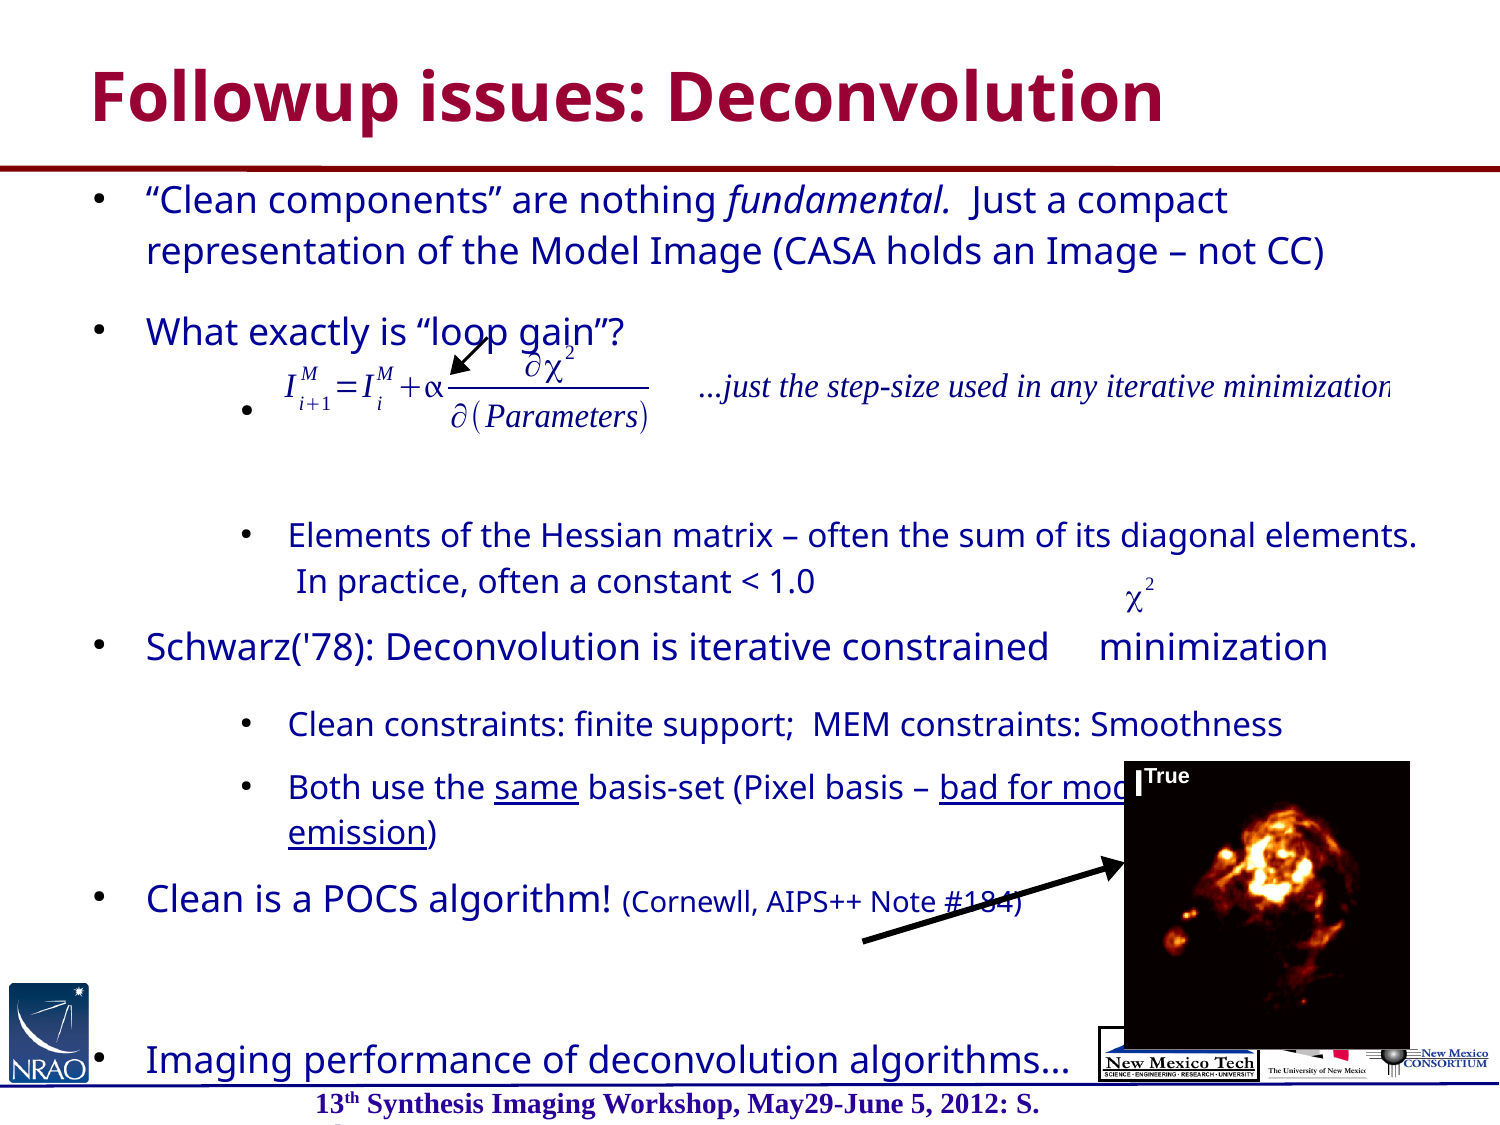

Followup issues: Deconvolution
# “Clean components” are nothing fundamental. Just a compact representation of the Model Image (CASA holds an Image – not CC)
What exactly is “loop gain”?
Elements of the Hessian matrix – often the sum of its diagonal elements. In practice, often a constant < 1.0
Schwarz('78): Deconvolution is iterative constrained minimization
Clean constraints: finite support; MEM constraints: Smoothness
Both use the same basis-set (Pixel basis – bad for modeling complex emission)
Clean is a POCS algorithm! (Cornewll, AIPS++ Note #184)
Imaging performance of deconvolution algorithms...
ITrue